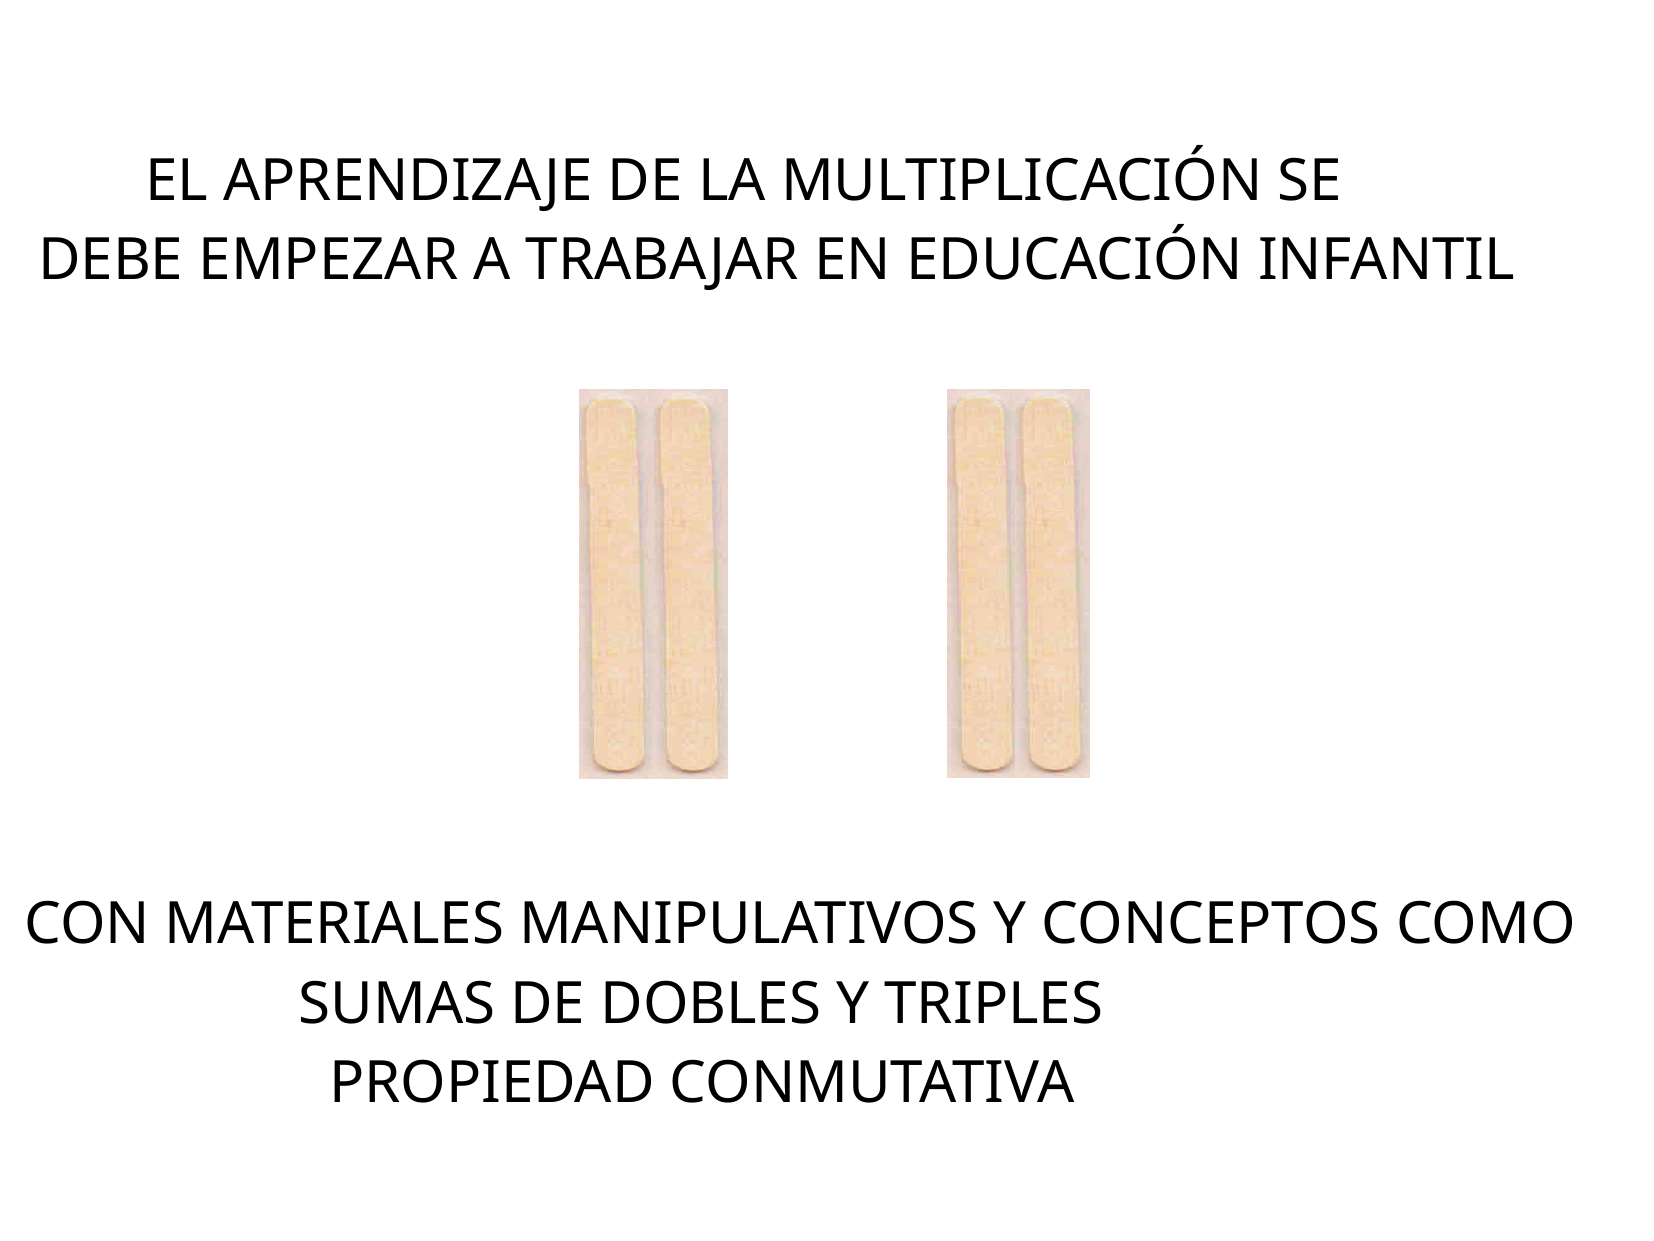

EL APRENDIZAJE DE LA MULTIPLICACIÓN SE
DEBE EMPEZAR A TRABAJAR EN EDUCACIÓN INFANTIL
CON MATERIALES MANIPULATIVOS Y CONCEPTOS COMO
 SUMAS DE DOBLES Y TRIPLES
 PROPIEDAD CONMUTATIVA